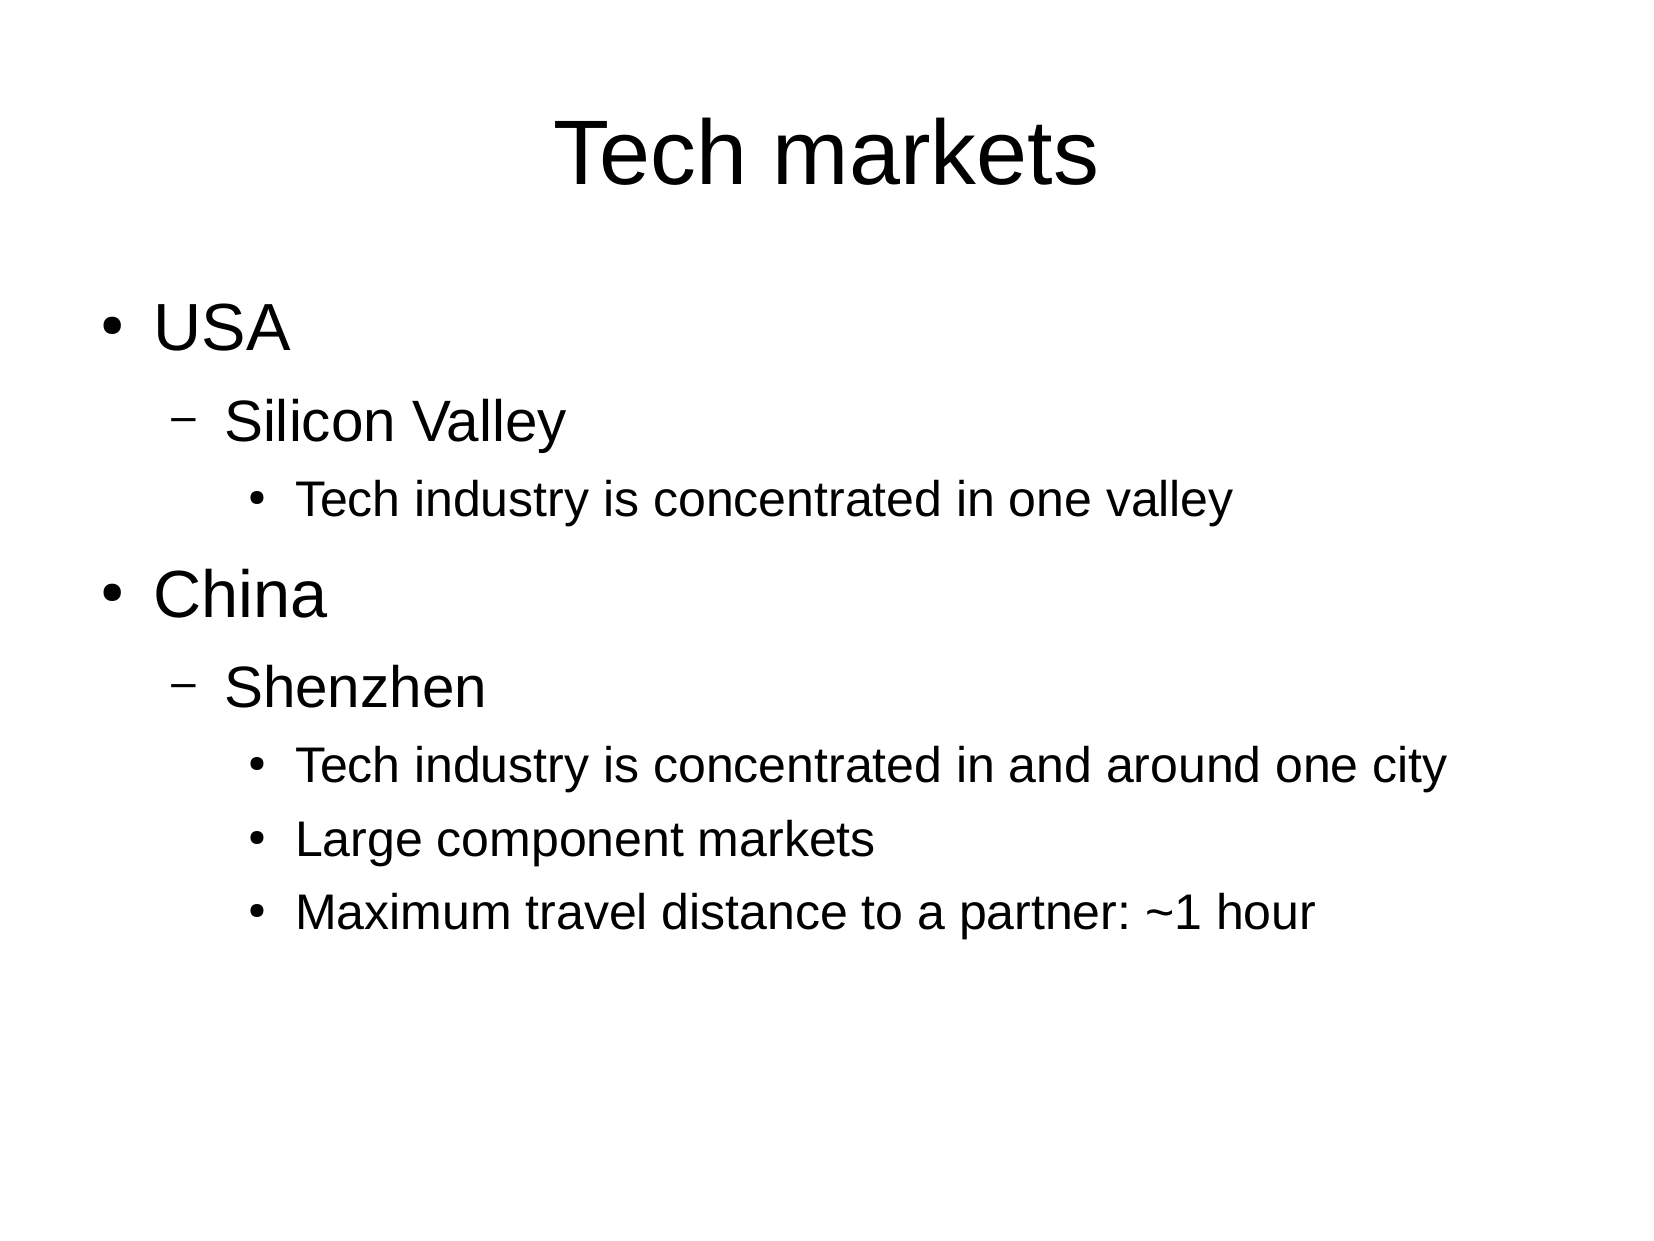

# Tech markets
USA
Silicon Valley
Tech industry is concentrated in one valley
China
Shenzhen
Tech industry is concentrated in and around one city
Large component markets
Maximum travel distance to a partner: ~1 hour